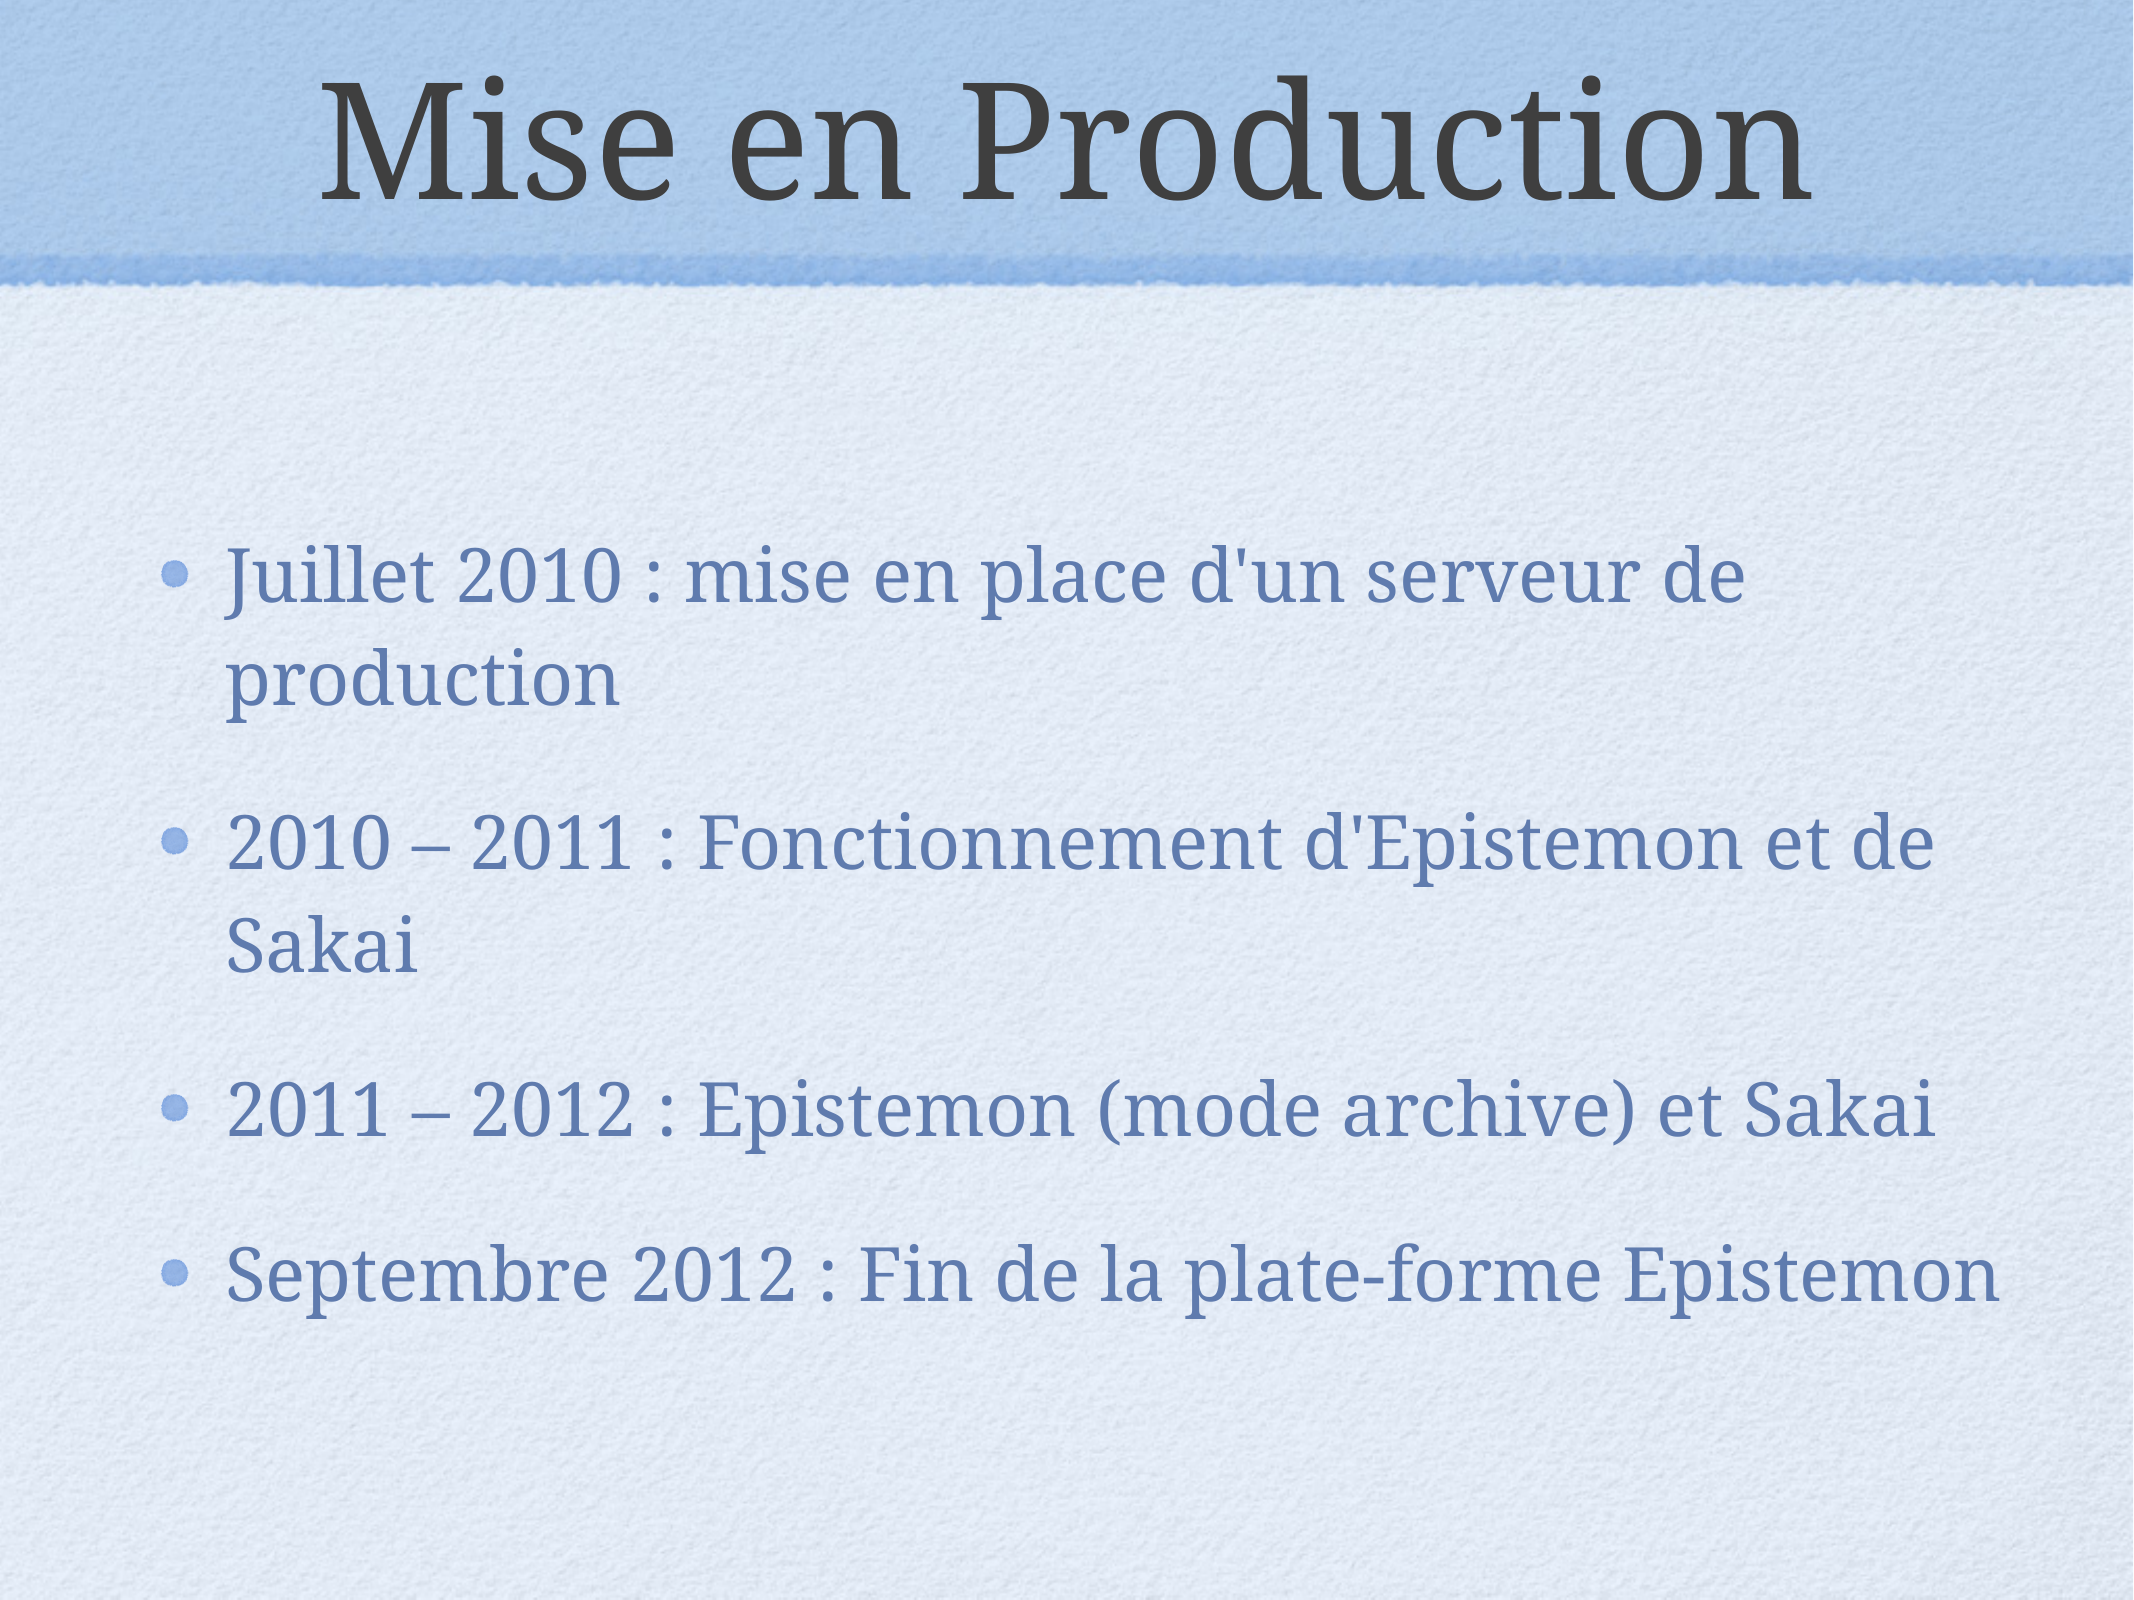

# Mise en Production
Juillet 2010 : mise en place d'un serveur de production
2010 – 2011 : Fonctionnement d'Epistemon et de Sakai
2011 – 2012 : Epistemon (mode archive) et Sakai
Septembre 2012 : Fin de la plate-forme Epistemon